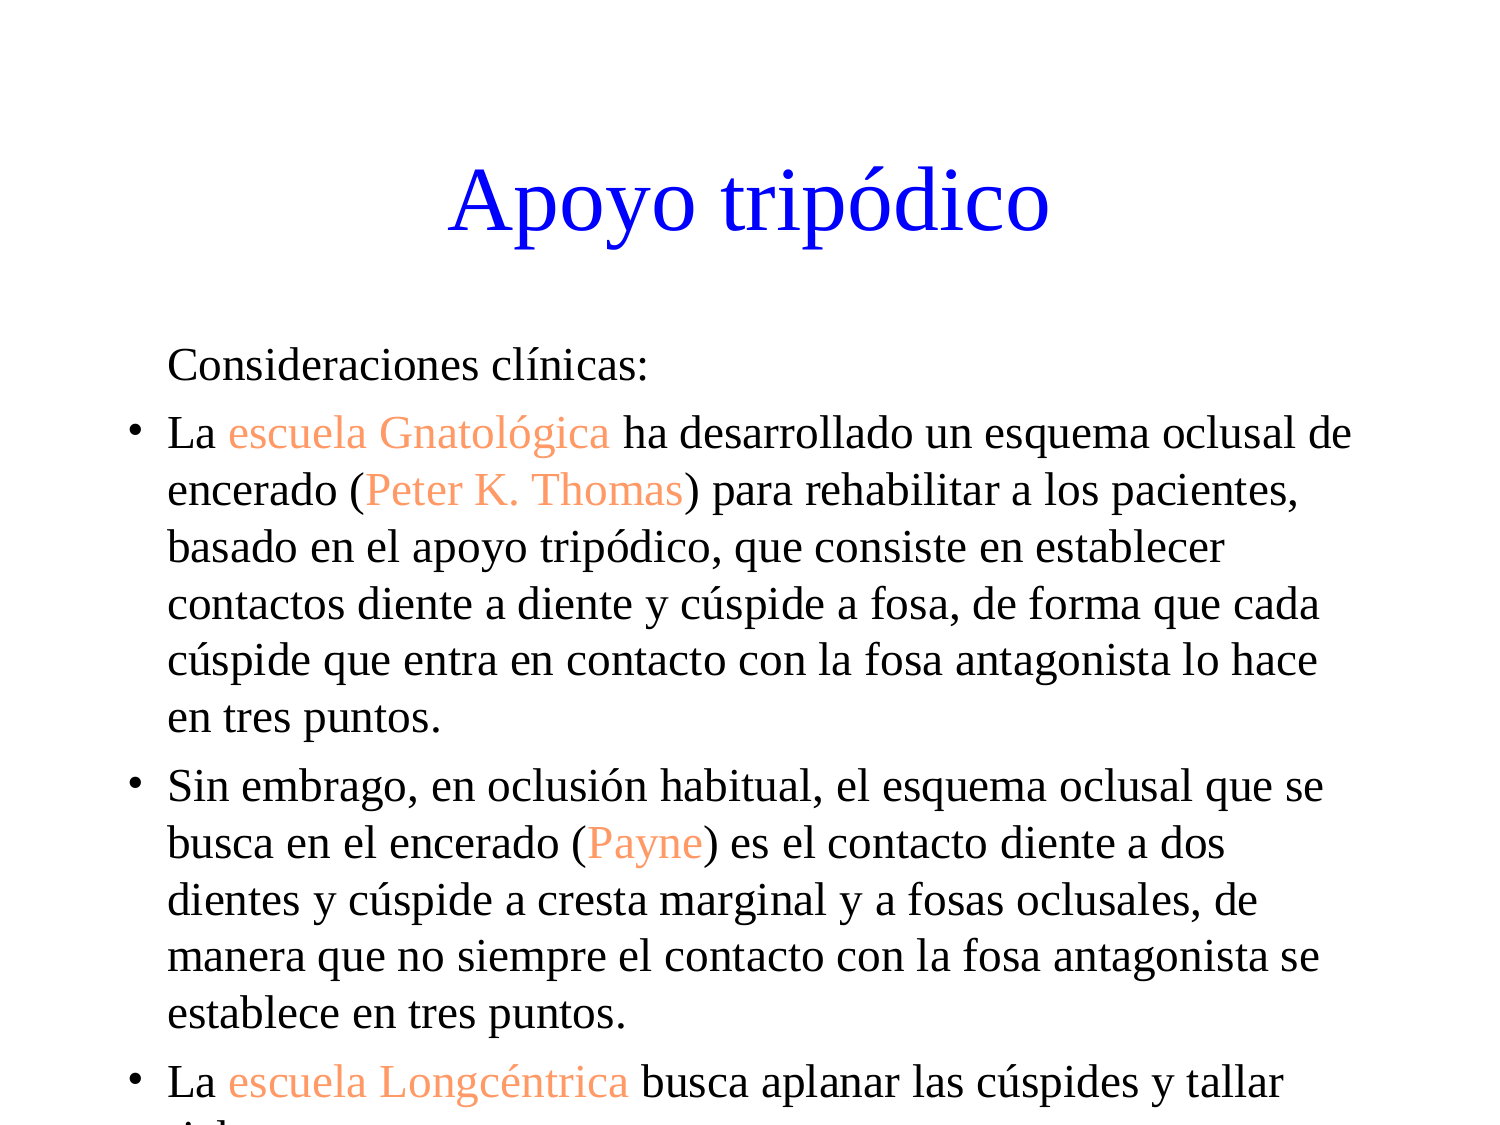

# Apoyo tripódico
Consideraciones clínicas:
La escuela Gnatológica ha desarrollado un esquema oclusal de encerado (Peter K. Thomas) para rehabilitar a los pacientes, basado en el apoyo tripódico, que consiste en establecer contactos diente a diente y cúspide a fosa, de forma que cada cúspide que entra en contacto con la fosa antagonista lo hace en tres puntos.
Sin embrago, en oclusión habitual, el esquema oclusal que se busca en el encerado (Payne) es el contacto diente a dos dientes y cúspide a cresta marginal y a fosas oclusales, de manera que no siempre el contacto con la fosa antagonista se establece en tres puntos.
La escuela Longcéntrica busca aplanar las cúspides y tallar rieleras.